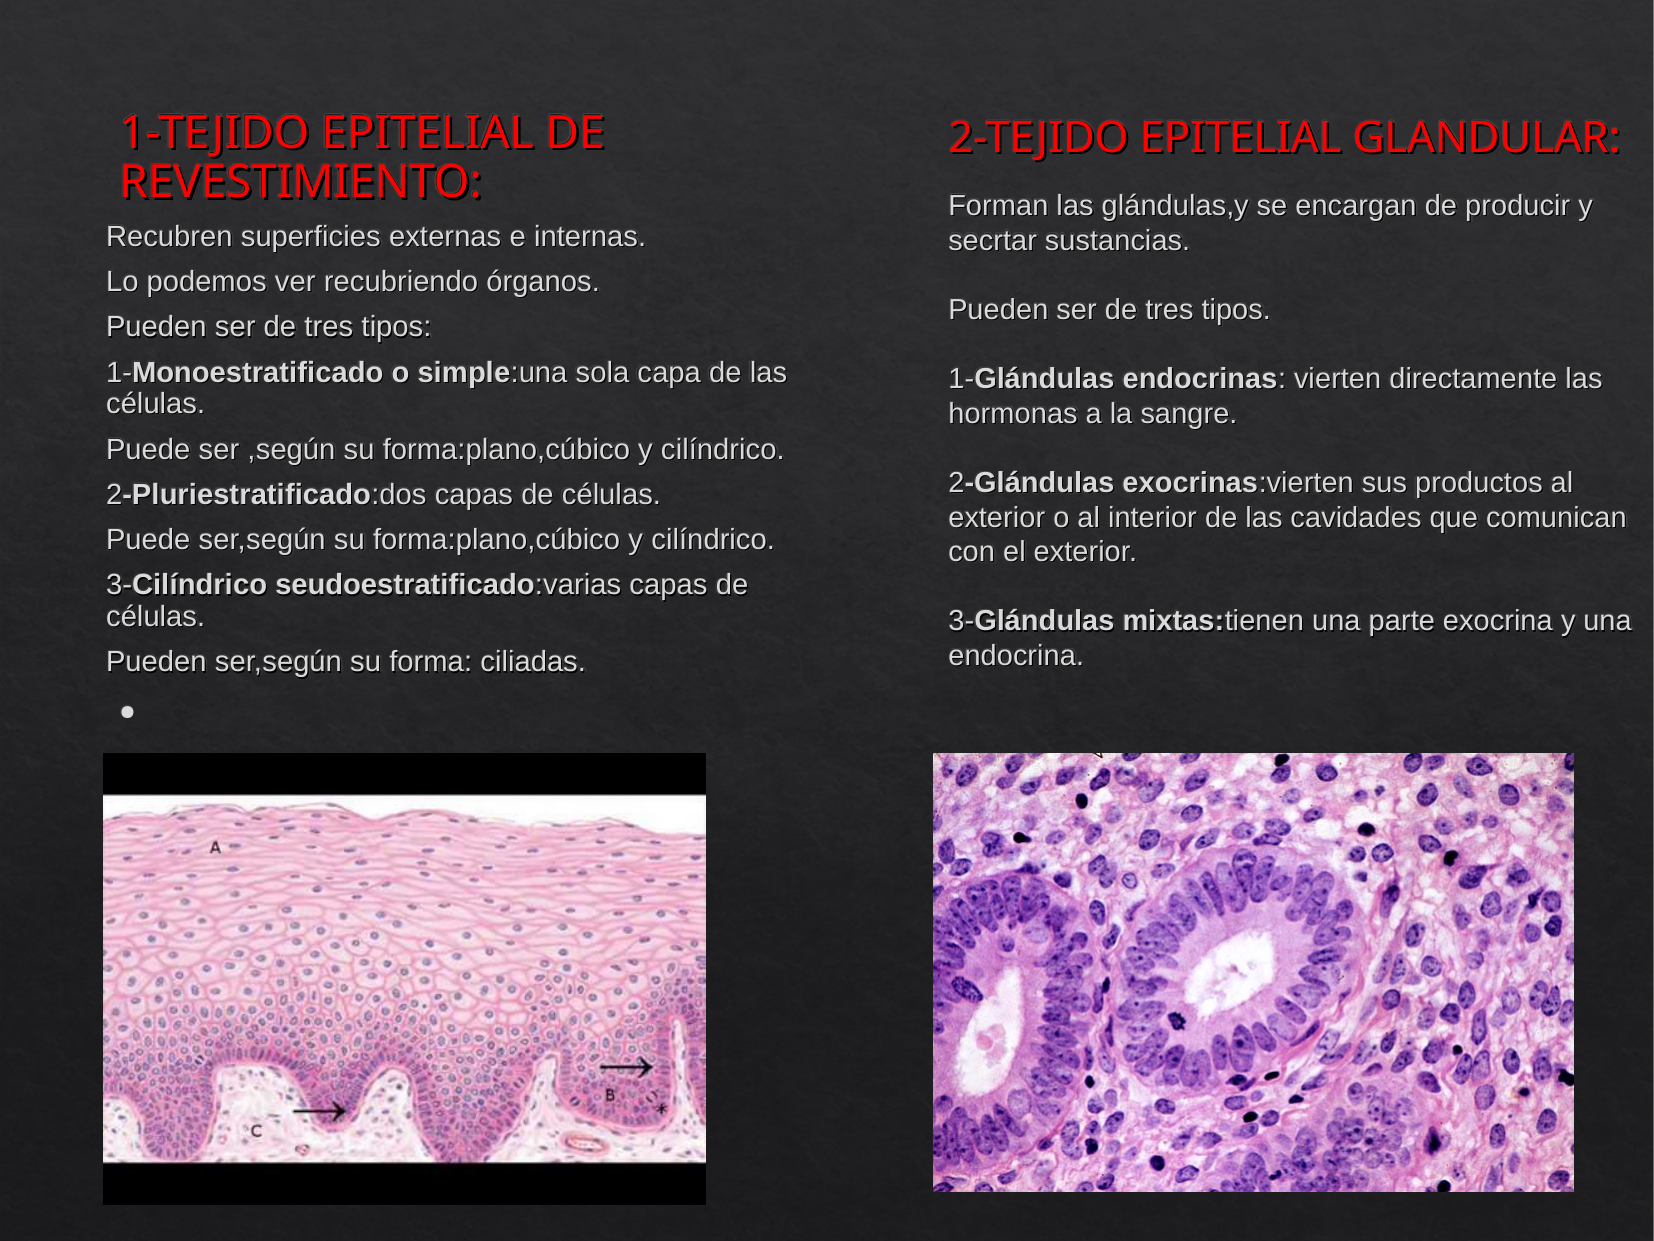

1-TEJIDO EPITELIAL DE REVESTIMIENTO:
Recubren superficies externas e internas.
Lo podemos ver recubriendo órganos.
Pueden ser de tres tipos:
1-Monoestratificado o simple:una sola capa de las células.
Puede ser ,según su forma:plano,cúbico y cilíndrico.
2-Pluriestratificado:dos capas de células.
Puede ser,según su forma:plano,cúbico y cilíndrico.
3-Cilíndrico seudoestratificado:varias capas de células.
Pueden ser,según su forma: ciliadas.
# 2-TEJIDO EPITELIAL GLANDULAR: Forman las glándulas,y se encargan de producir y secrtar sustancias. Pueden ser de tres tipos. 1-Glándulas endocrinas: vierten directamente las hormonas a la sangre. 2-Glándulas exocrinas:vierten sus productos al exterior o al interior de las cavidades que comunican con el exterior. 3-Glándulas mixtas:tienen una parte exocrina y una endocrina.